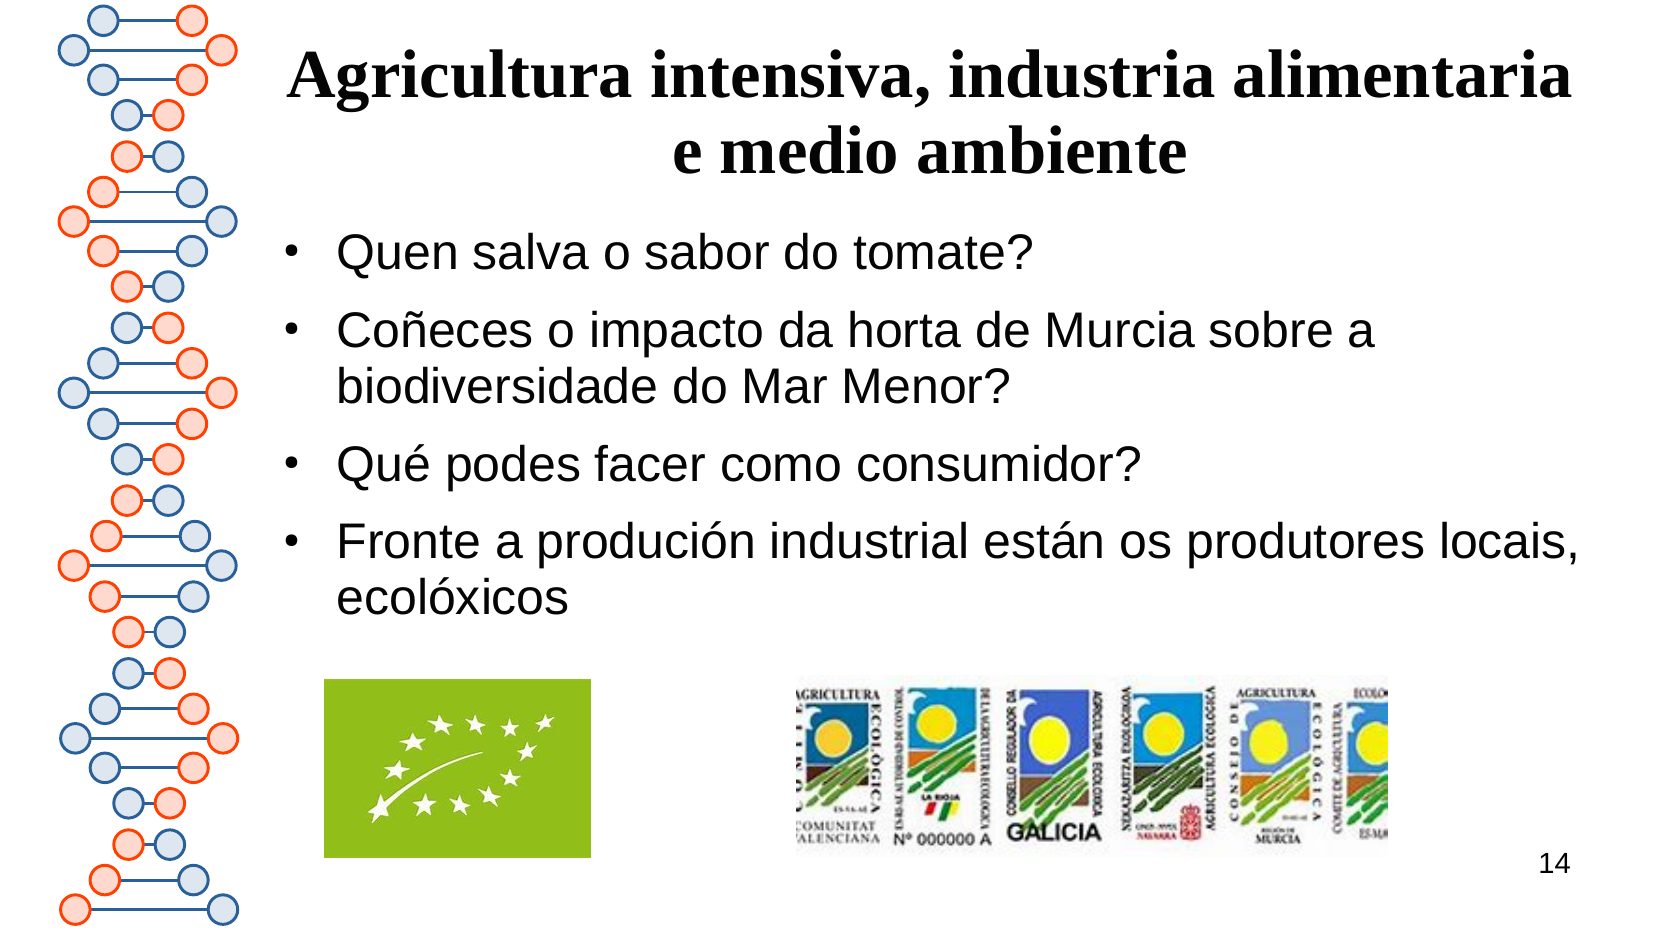

# Agricultura intensiva, industria alimentaria e medio ambiente
Quen salva o sabor do tomate?
Coñeces o impacto da horta de Murcia sobre a biodiversidade do Mar Menor?
Qué podes facer como consumidor?
Fronte a produción industrial están os produtores locais, ecolóxicos
14